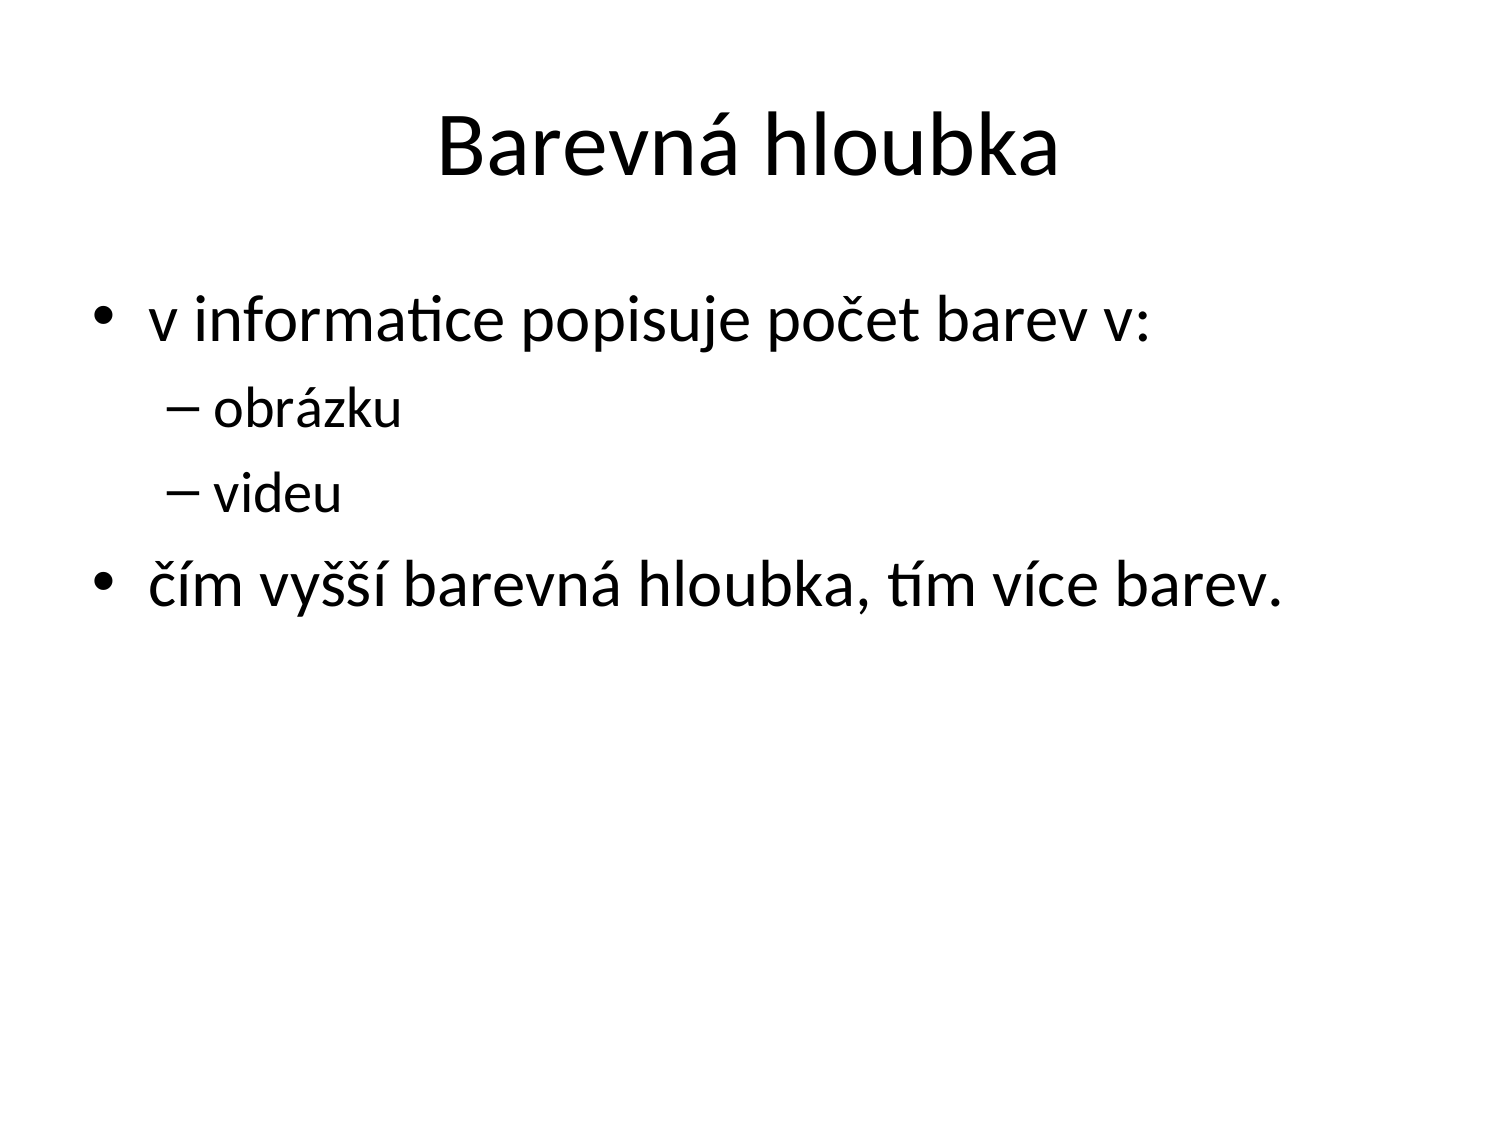

# Barevná hloubka
v informatice popisuje počet barev v:
obrázku
videu
čím vyšší barevná hloubka, tím více barev.